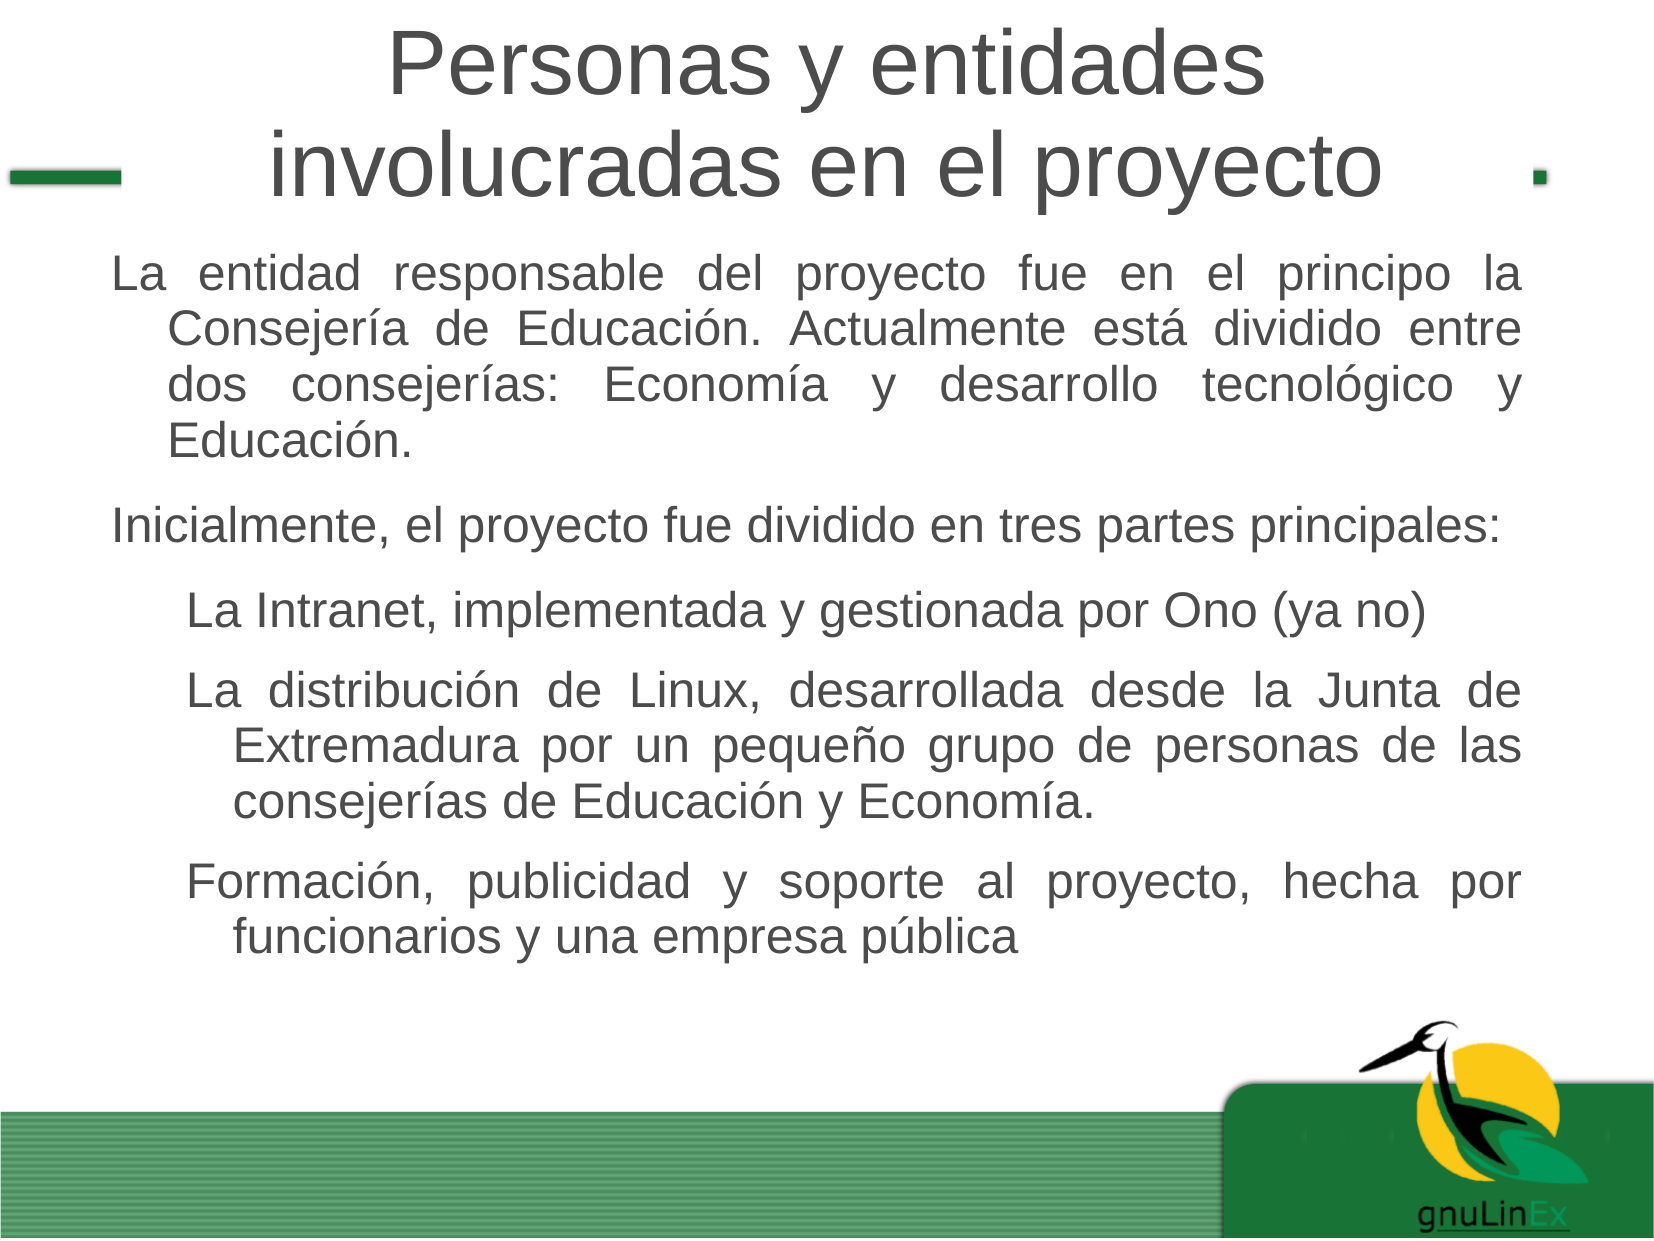

Personas y entidades involucradas en el proyecto
# La entidad responsable del proyecto fue en el principo la Consejería de Educación. Actualmente está dividido entre dos consejerías: Economía y desarrollo tecnológico y Educación.
Inicialmente, el proyecto fue dividido en tres partes principales:
La Intranet, implementada y gestionada por Ono (ya no)
La distribución de Linux, desarrollada desde la Junta de Extremadura por un pequeño grupo de personas de las consejerías de Educación y Economía.
Formación, publicidad y soporte al proyecto, hecha por funcionarios y una empresa pública